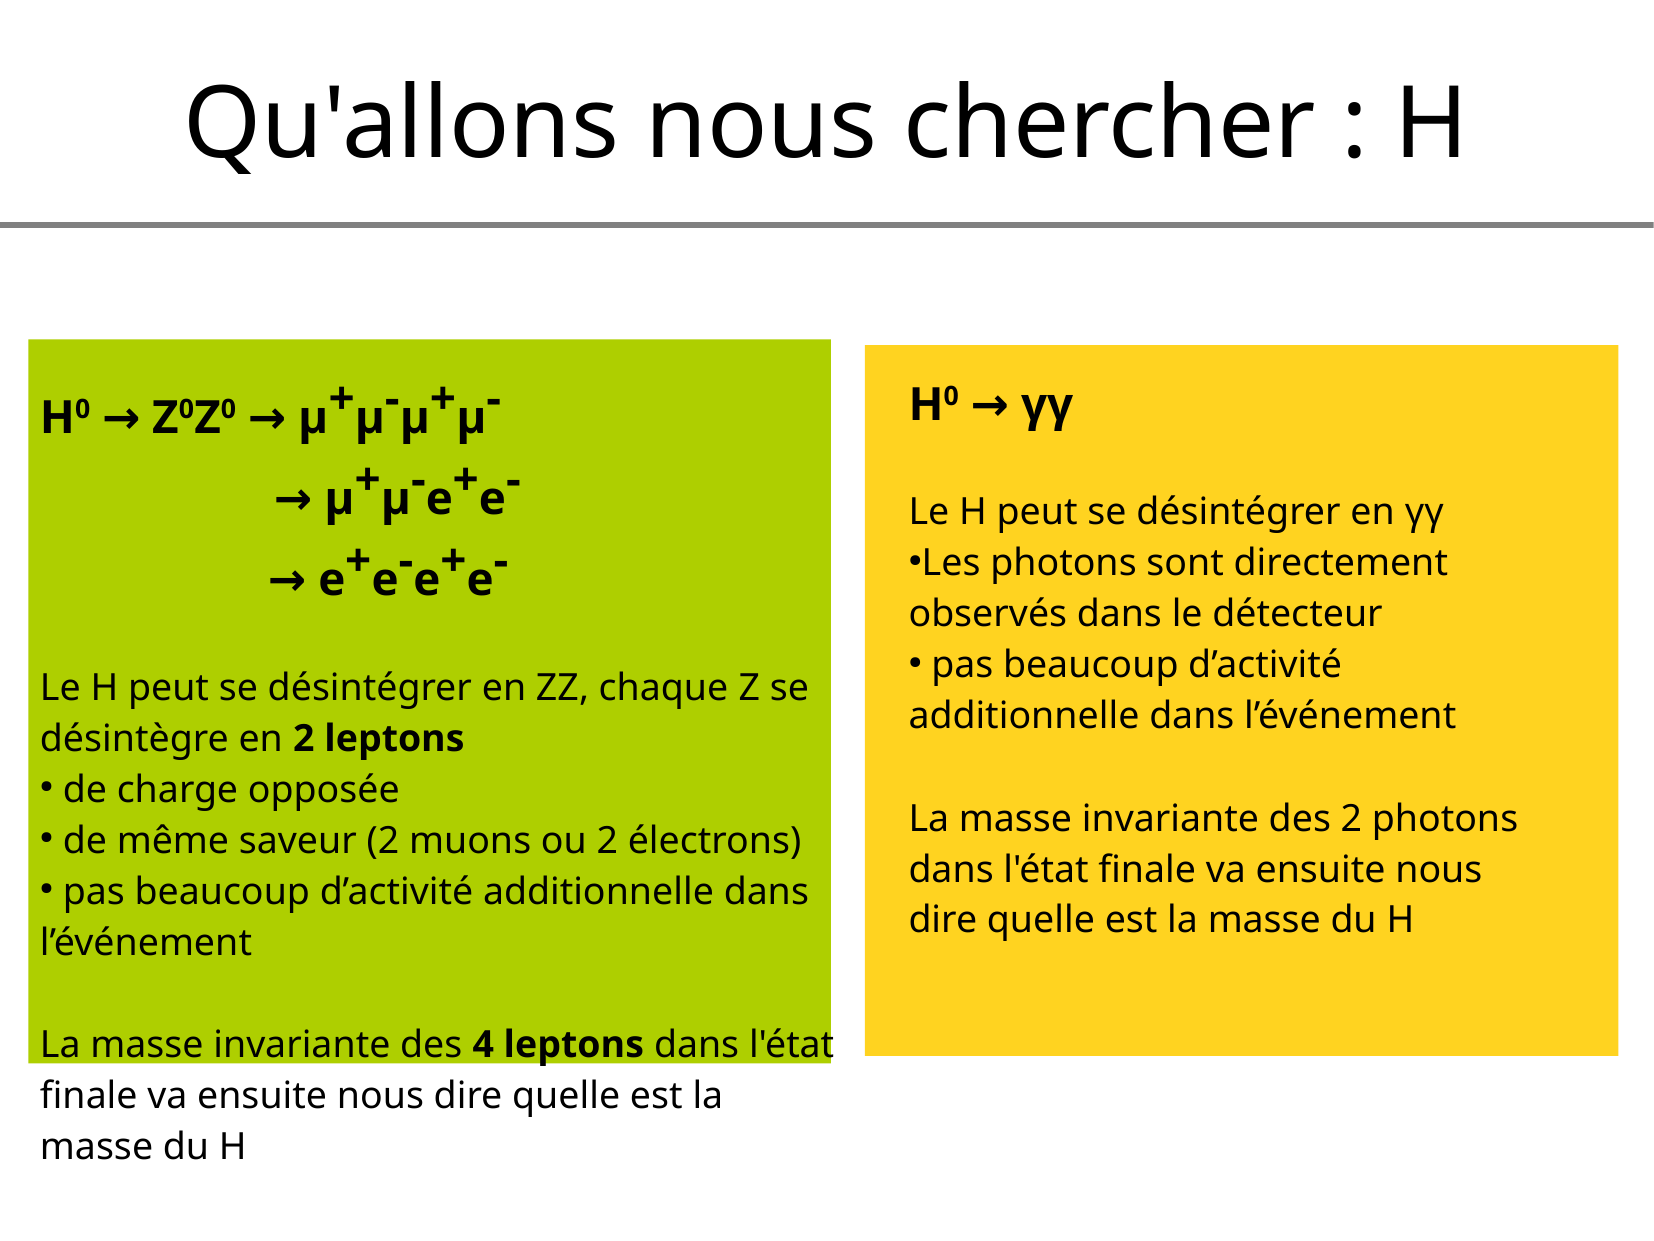

Qu'allons nous chercher : H
H0 → Z0Z0 → μ+μ-μ+μ-
 → μ+μ-e+e-
 → e+e-e+e-
Le H peut se désintégrer en ZZ, chaque Z se désintègre en 2 leptons
 de charge opposée
 de même saveur (2 muons ou 2 électrons)
 pas beaucoup d’activité additionnelle dans l’événement
La masse invariante des 4 leptons dans l'état finale va ensuite nous dire quelle est la masse du H
H0 → γγ
Le H peut se désintégrer en γγ
Les photons sont directement observés dans le détecteur
 pas beaucoup d’activité additionnelle dans l’événement
La masse invariante des 2 photons dans l'état finale va ensuite nous dire quelle est la masse du H